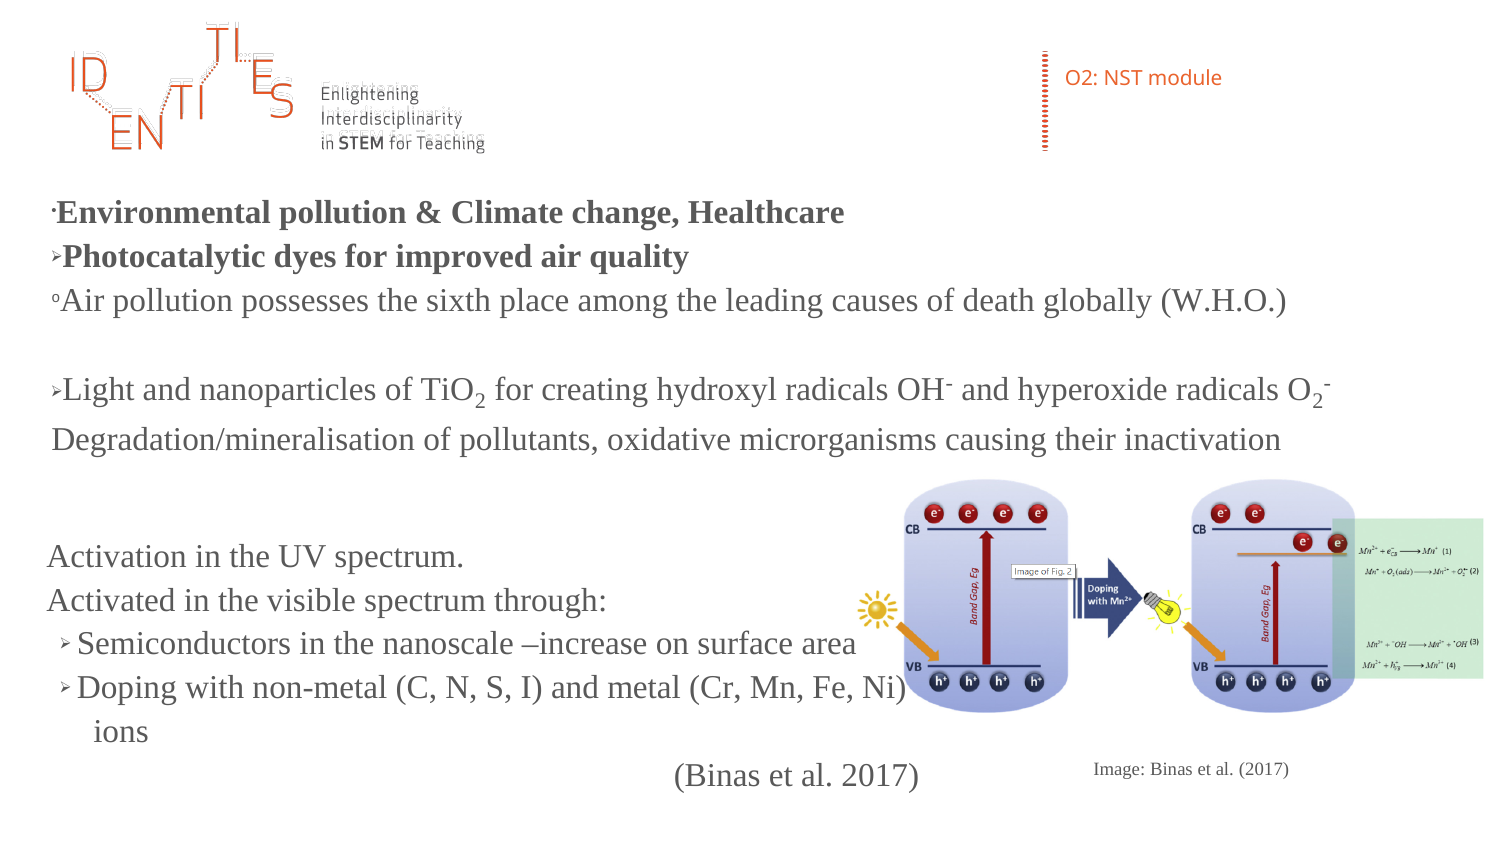

O2: NST module
Environmental pollution & Climate change, Healthcare
Photocatalytic dyes for improved air quality
Αir pollution possesses the sixth place among the leading causes of death globally (W.H.O.)
Light and nanoparticles of TiO2 for creating hydroxyl radicals OH- and hyperoxide radicals O2-
Degradation/mineralisation of pollutants, oxidative microrganisms causing their inactivation
(Binas et al. 2017)
Activation in the UV spectrum.
Activated in the visible spectrum through:
Semiconductors in the nanoscale –increase on surface area
Doping with non-metal (C, N, S, I) and metal (Cr, Mn, Fe, Ni) ions
(Binas et al. 2017)
Image: Binas et al. (2017)